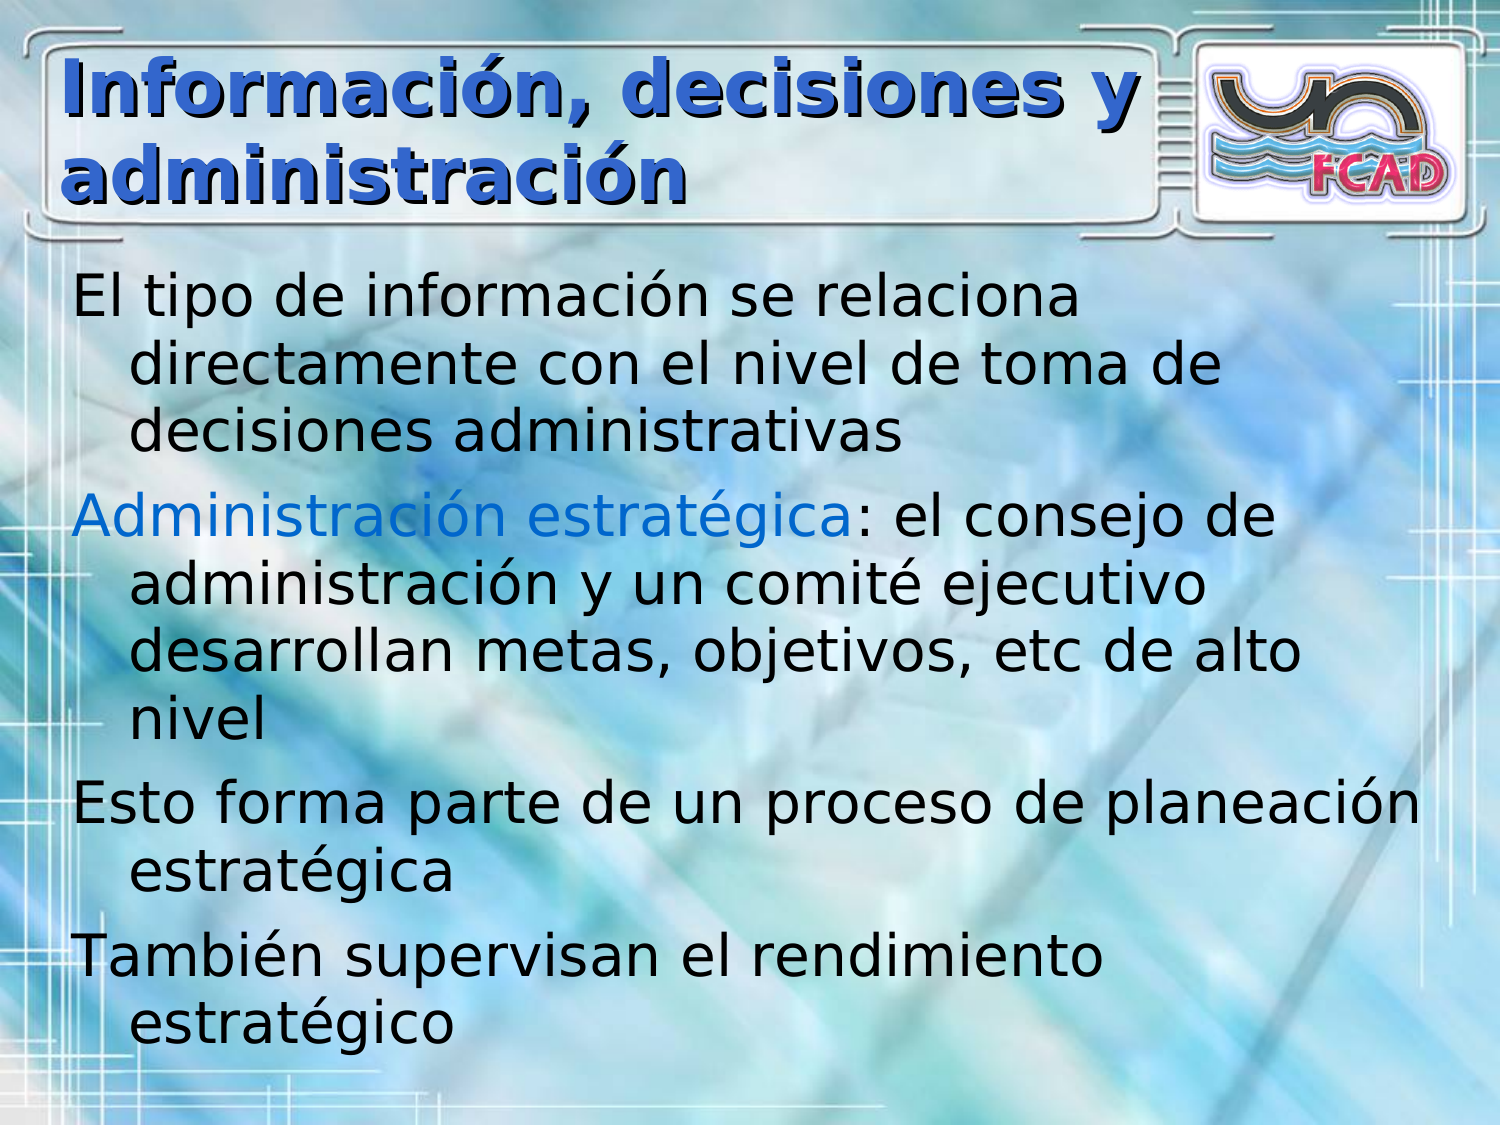

# Información, decisiones y administración
El tipo de información se relaciona directamente con el nivel de toma de decisiones administrativas
Administración estratégica: el consejo de administración y un comité ejecutivo desarrollan metas, objetivos, etc de alto nivel
Esto forma parte de un proceso de planeación estratégica
También supervisan el rendimiento estratégico